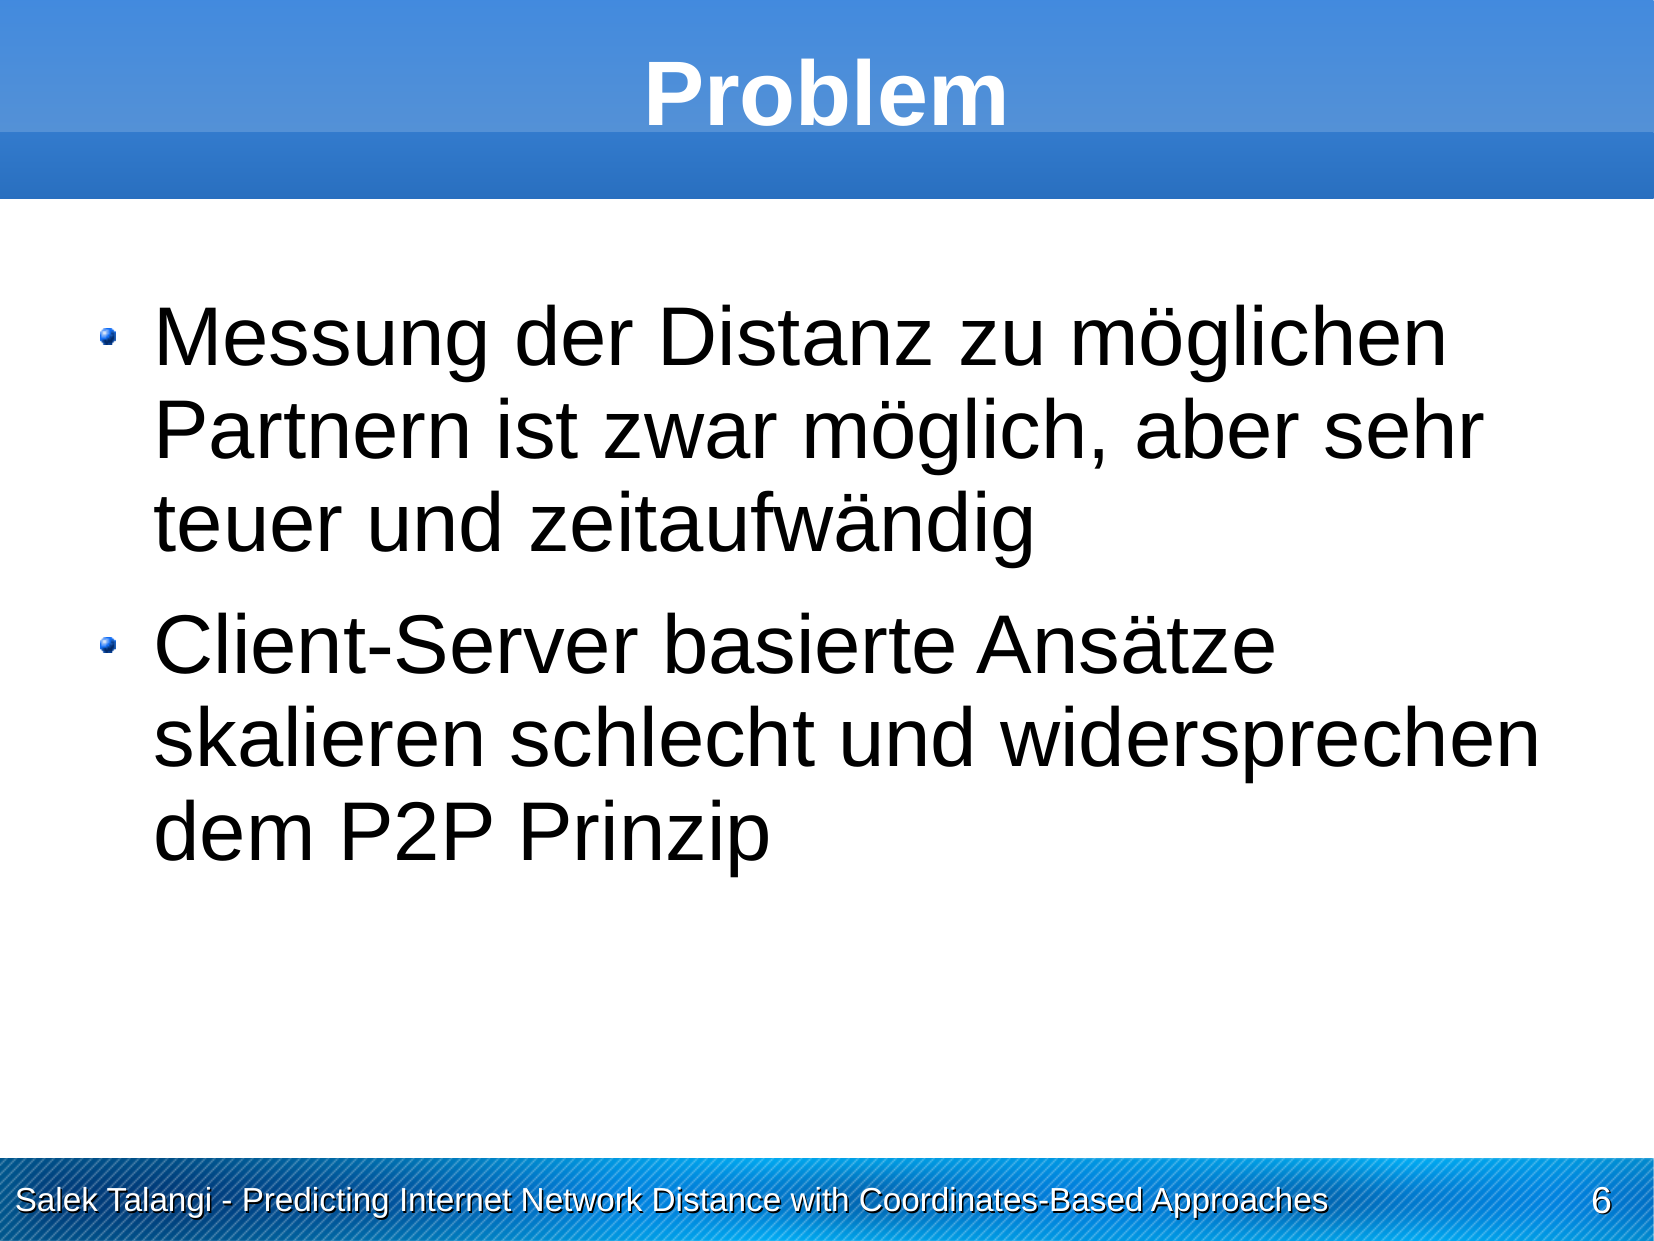

# Problem
Messung der Distanz zu möglichen Partnern ist zwar möglich, aber sehr teuer und zeitaufwändig
Client-Server basierte Ansätze skalieren schlecht und widersprechen dem P2P Prinzip